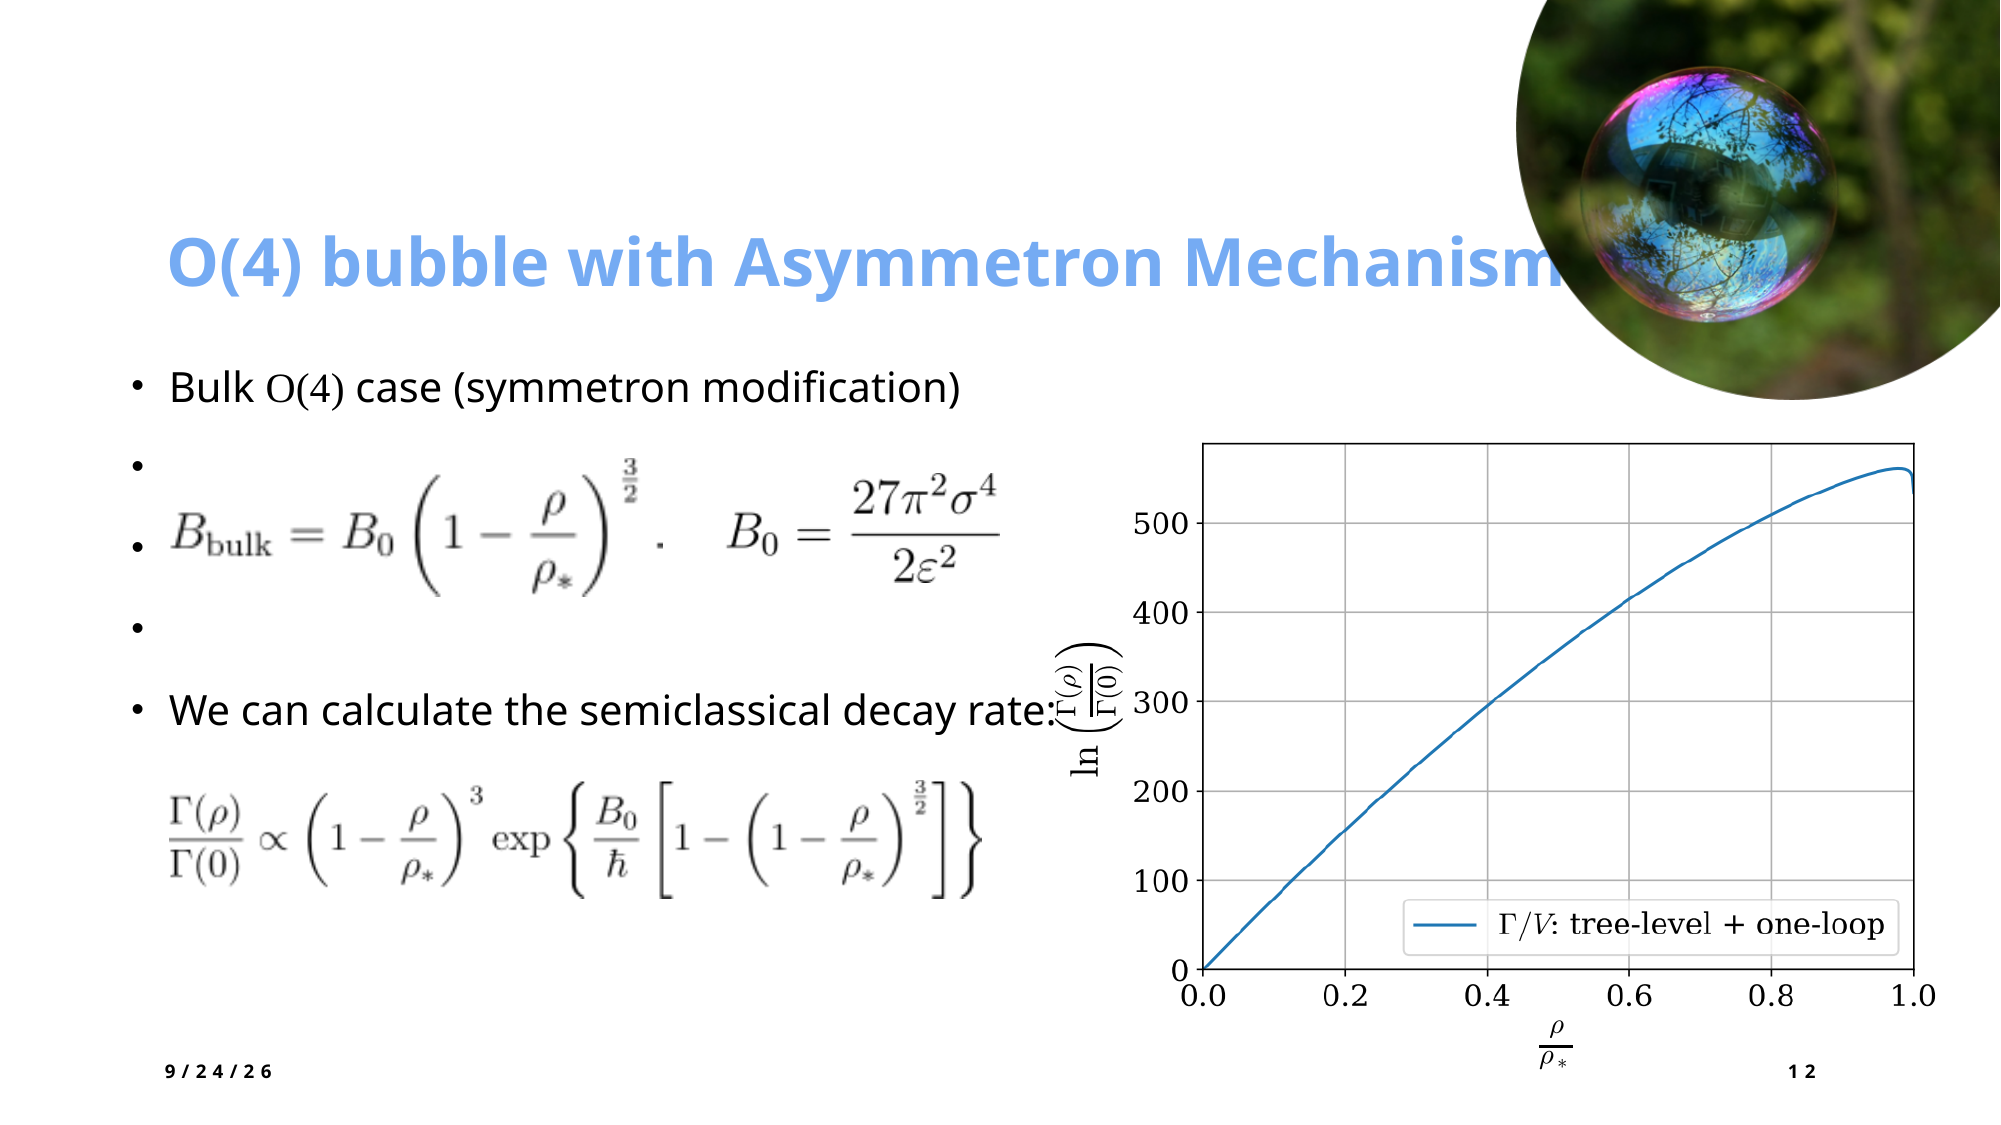

# O(4) bubble with Asymmetron Mechanism
Bulk O(4) case (symmetron modification)
We can calculate the semiclassical decay rate: